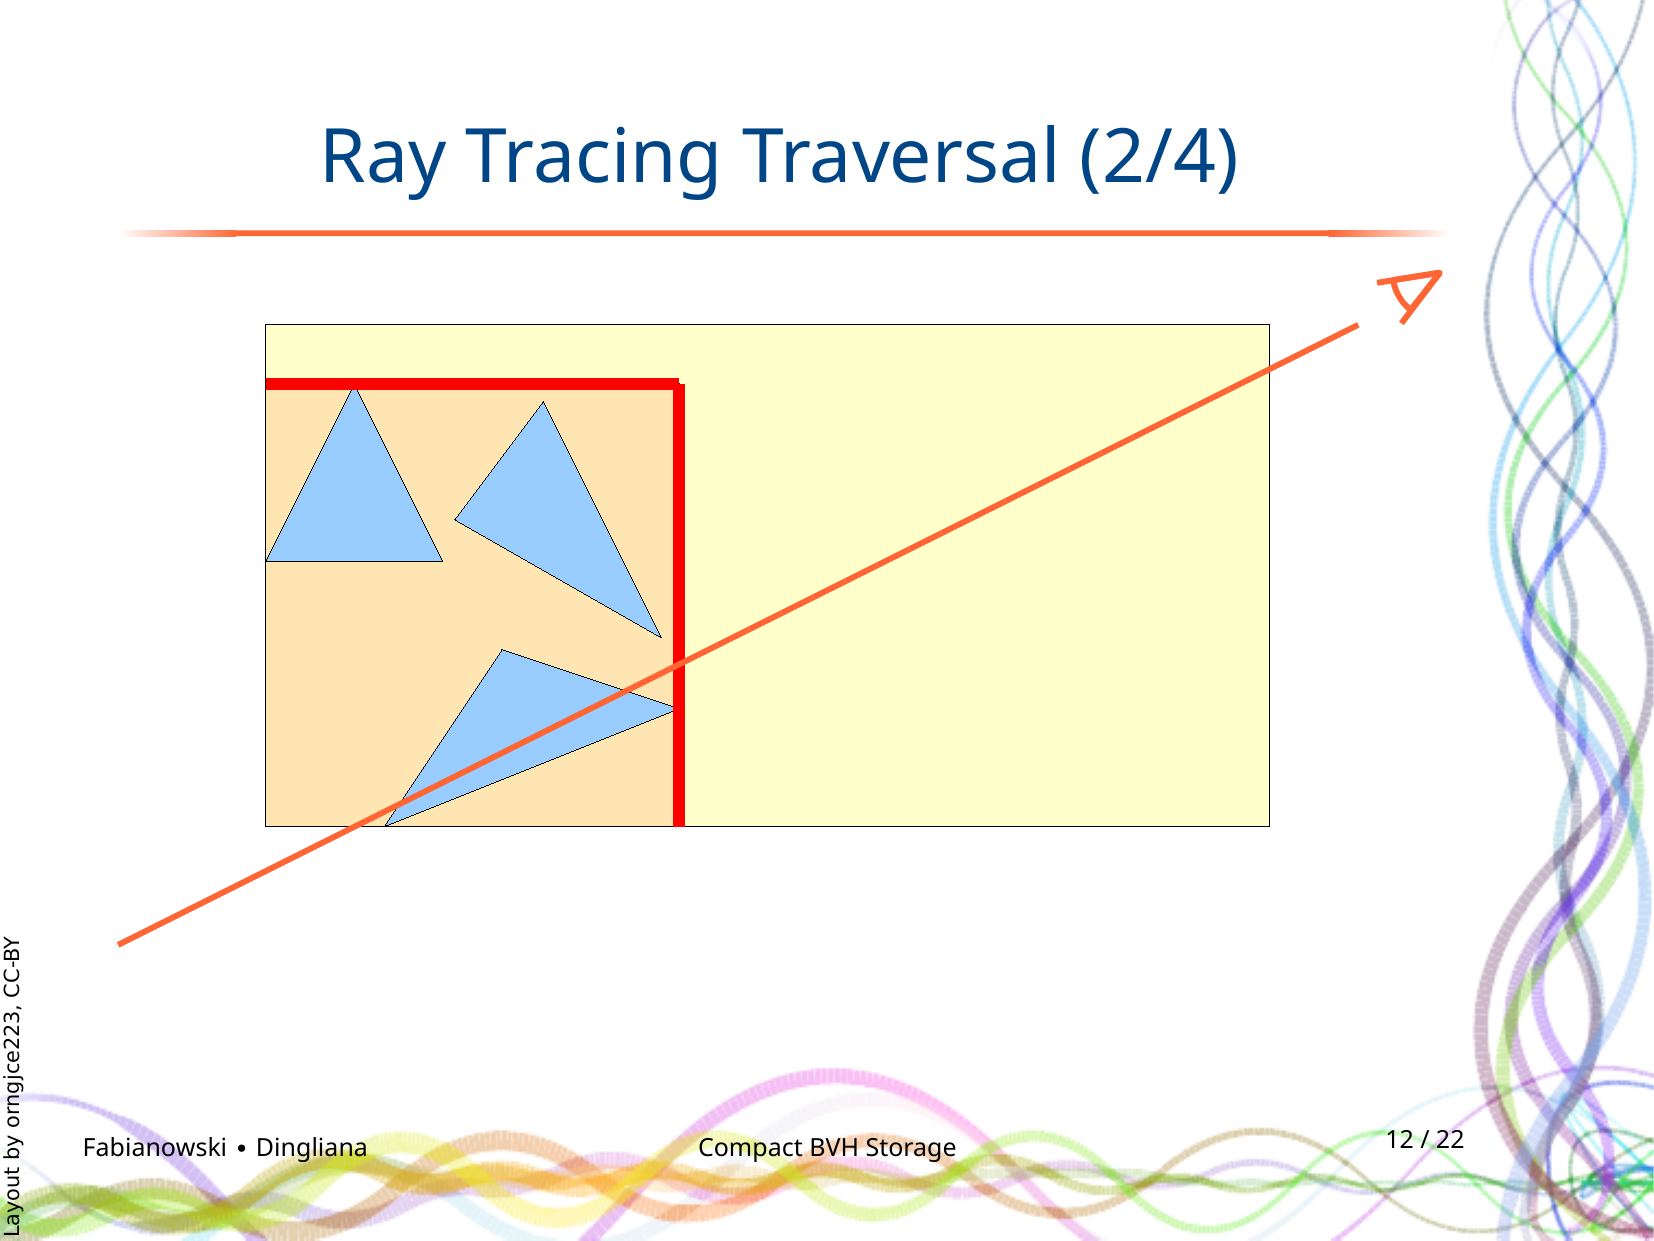

# Ray Tracing Traversal (2/4)
	12 / 22